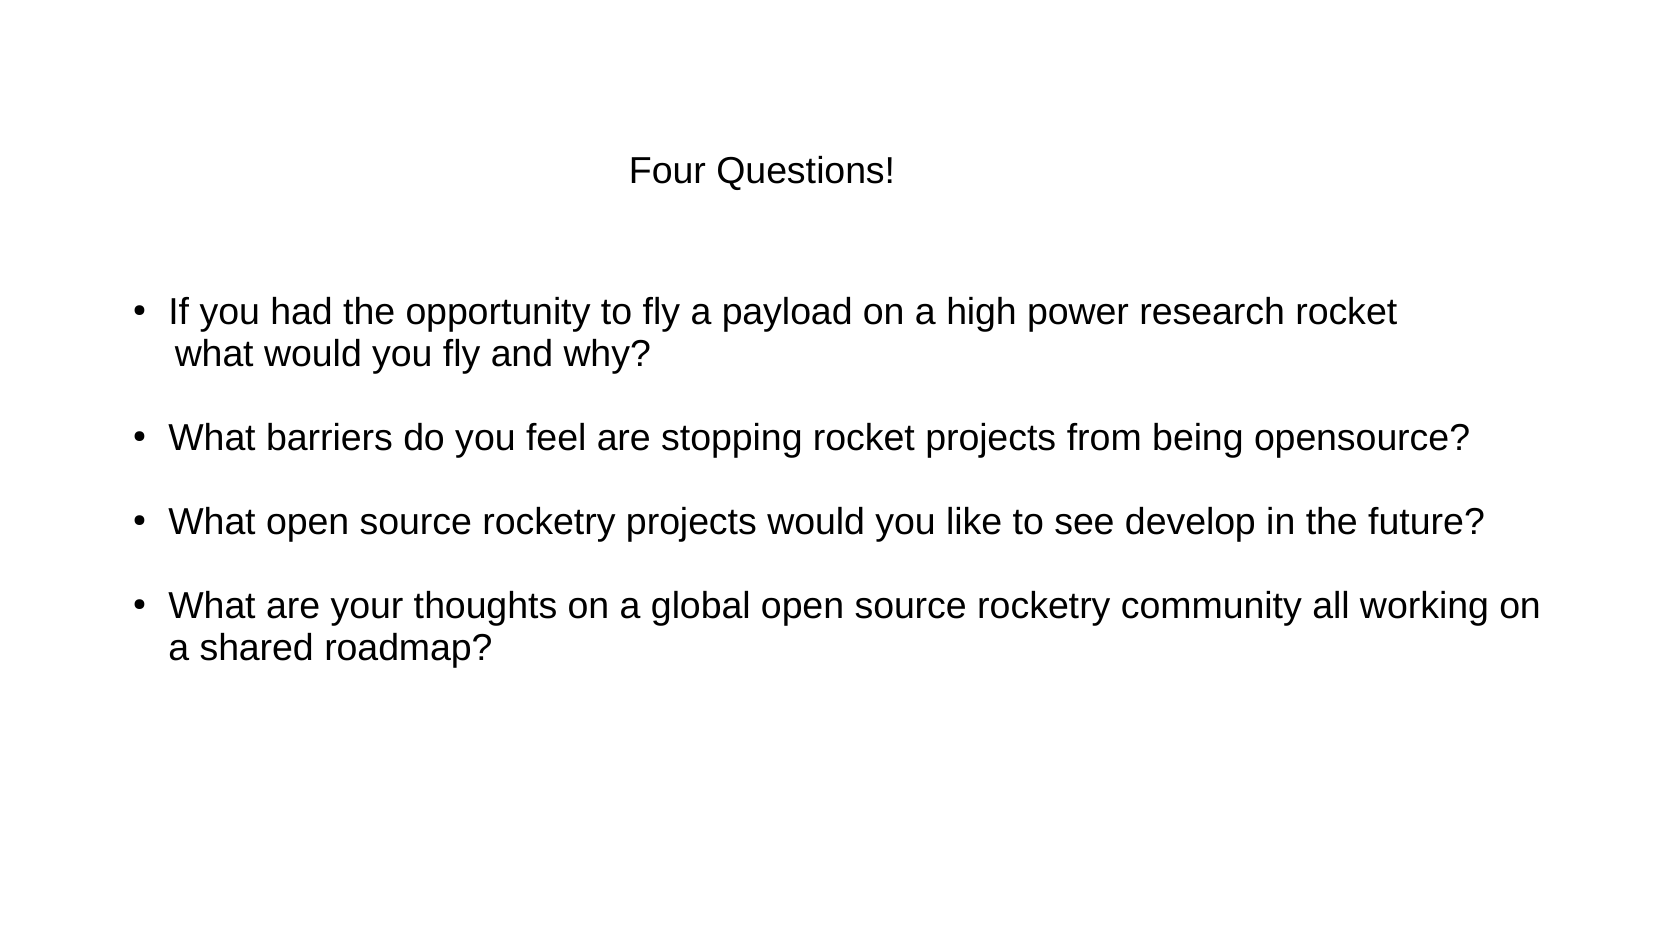

Four Questions!
If you had the opportunity to fly a payload on a high power research rocket
 what would you fly and why?
What barriers do you feel are stopping rocket projects from being opensource?
What open source rocketry projects would you like to see develop in the future?
What are your thoughts on a global open source rocketry community all working on
a shared roadmap?